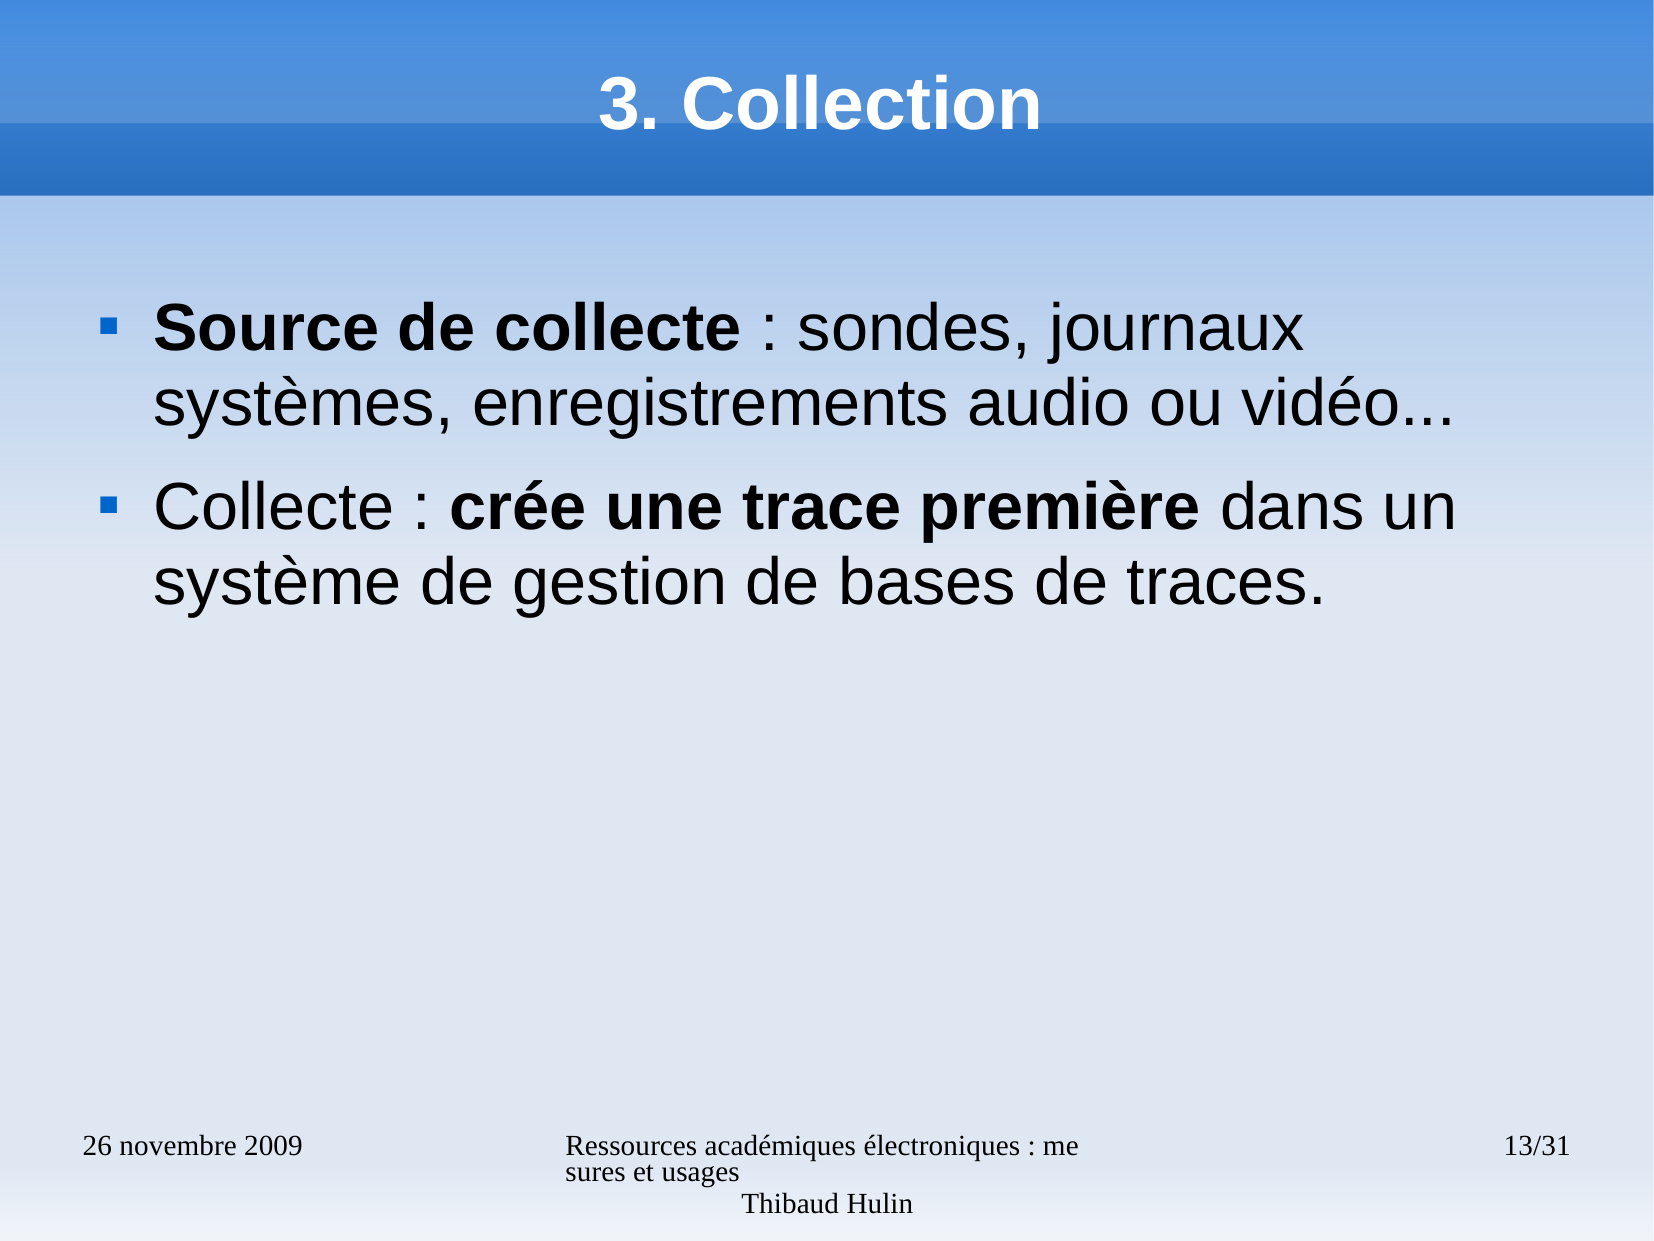

# 3. Collection
Source de collecte : sondes, journaux systèmes, enregistrements audio ou vidéo...
Collecte : crée une trace première dans un système de gestion de bases de traces.
26 novembre 2009
Ressources académiques électroniques : mesures et usages
13